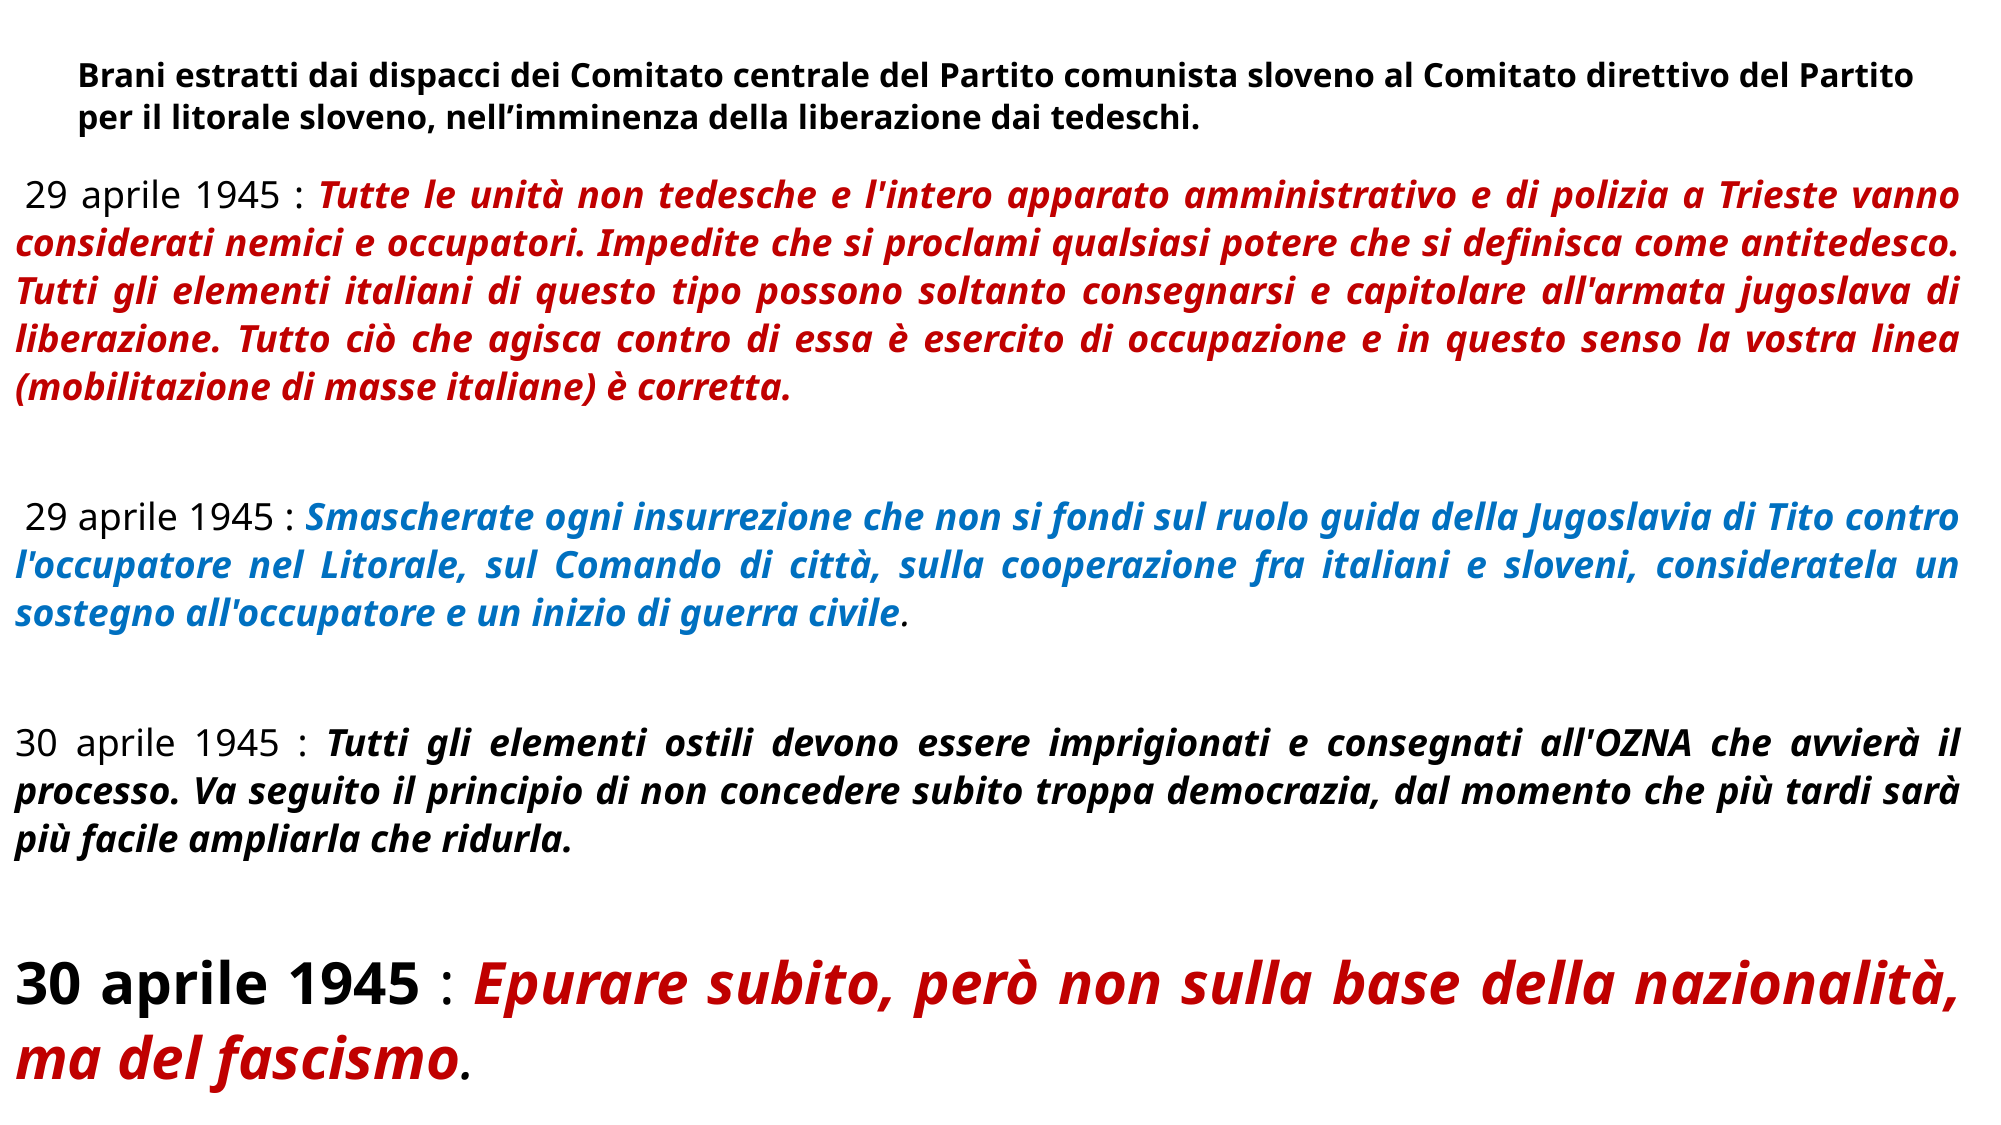

Brani estratti dai dispacci dei Comitato centrale del Partito comunista sloveno al Comitato direttivo del Partito per il litorale sloveno, nell’imminenza della liberazione dai tedeschi.
 29 aprile 1945 : Tutte le unità non tedesche e l'intero apparato amministrativo e di polizia a Trieste vanno considerati nemici e occupatori. Impedite che si proclami qualsiasi potere che si definisca come antitedesco. Tutti gli elementi italiani di questo tipo possono soltanto consegnarsi e capitolare all'armata jugoslava di liberazione. Tutto ciò che agisca contro di essa è esercito di occupazione e in questo senso la vostra linea (mobilitazione di masse italiane) è corretta.
 29 aprile 1945 : Smascherate ogni insurrezione che non si fondi sul ruolo guida della Jugoslavia di Tito contro l'occupatore nel Litorale, sul Comando di città, sulla cooperazione fra italiani e sloveni, consideratela un sostegno all'occupatore e un inizio di guerra civile.
30 aprile 1945 : Tutti gli elementi ostili devono essere imprigionati e consegnati all'OZNA che avvierà il processo. Va seguito il principio di non concedere subito troppa democrazia, dal momento che più tardi sarà più facile ampliarla che ridurla.
30 aprile 1945 : Epurare subito, però non sulla base della nazionalità, ma del fascismo.